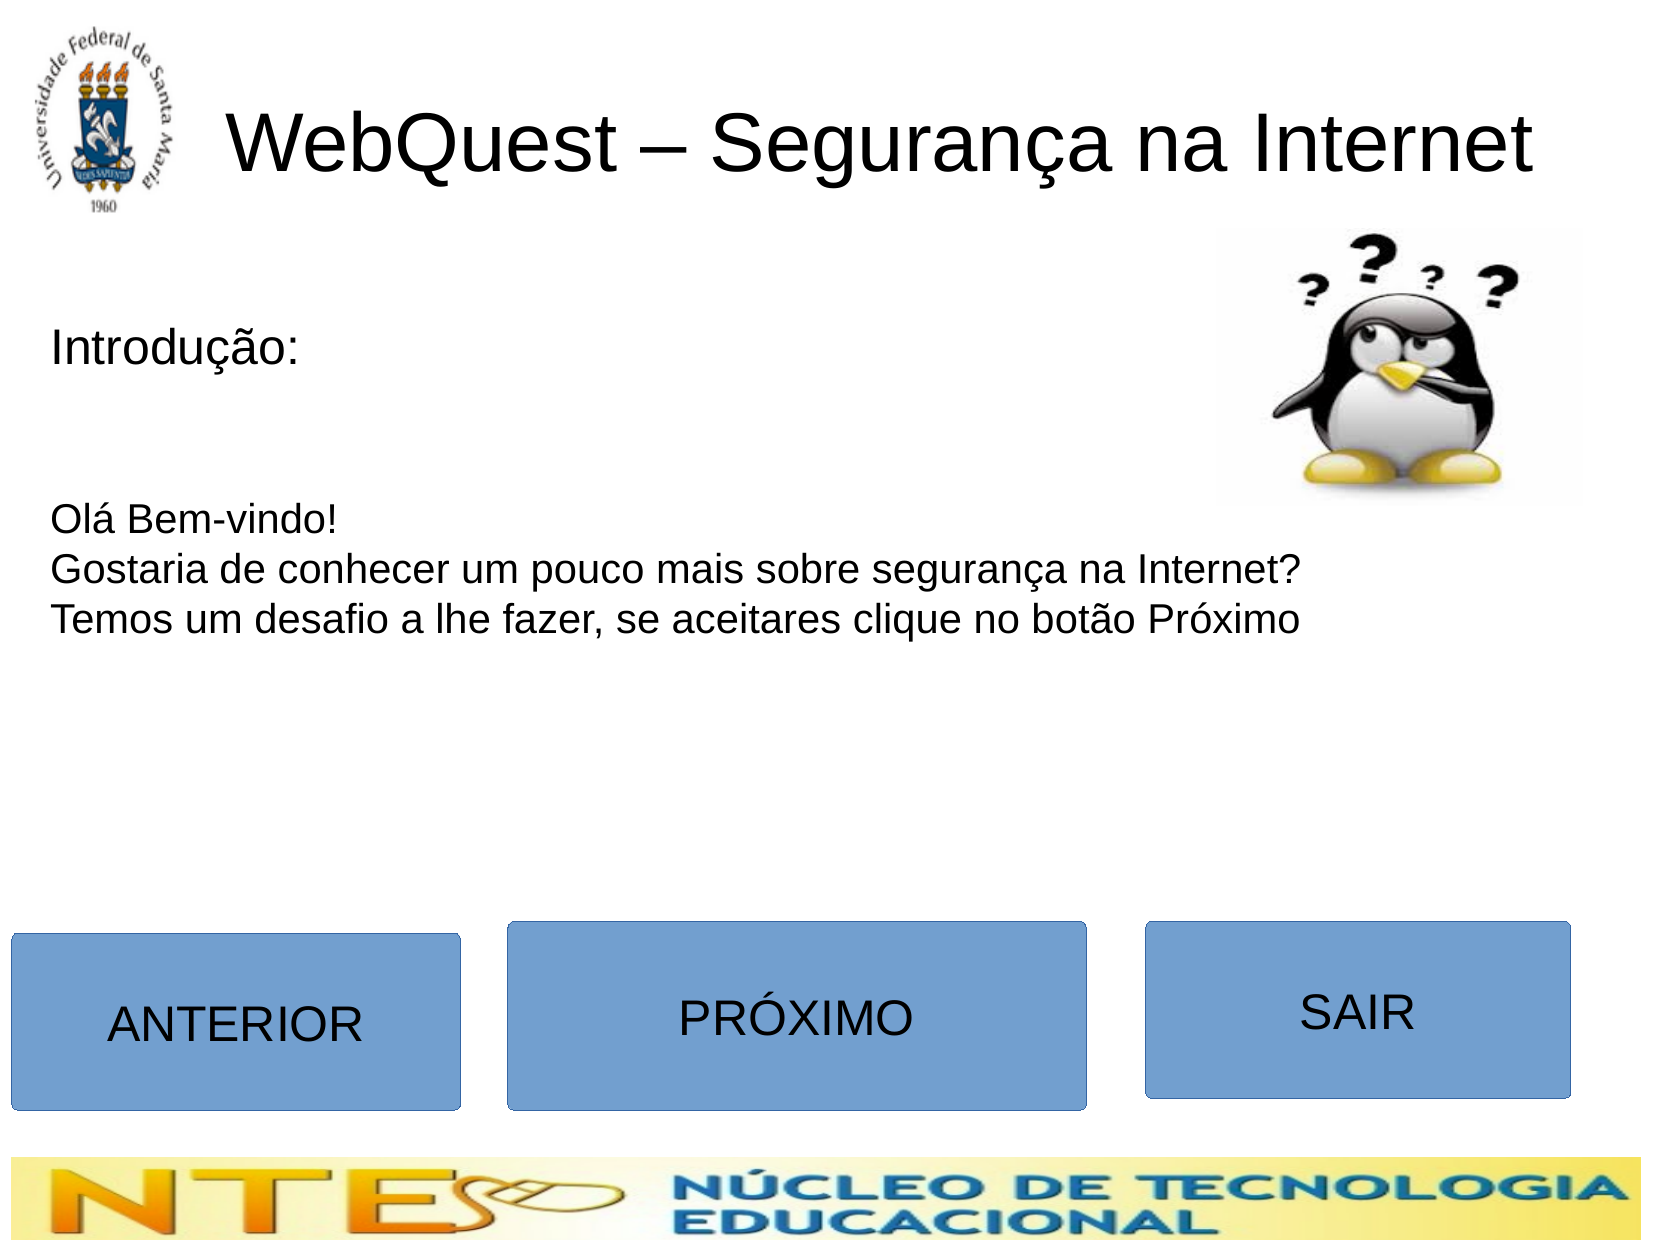

WebQuest – Segurança na Internet
Introdução:
Olá Bem-vindo!
Gostaria de conhecer um pouco mais sobre segurança na Internet?
Temos um desafio a lhe fazer, se aceitares clique no botão Próximo
PRÓXIMO
SAIR
ANTERIOR